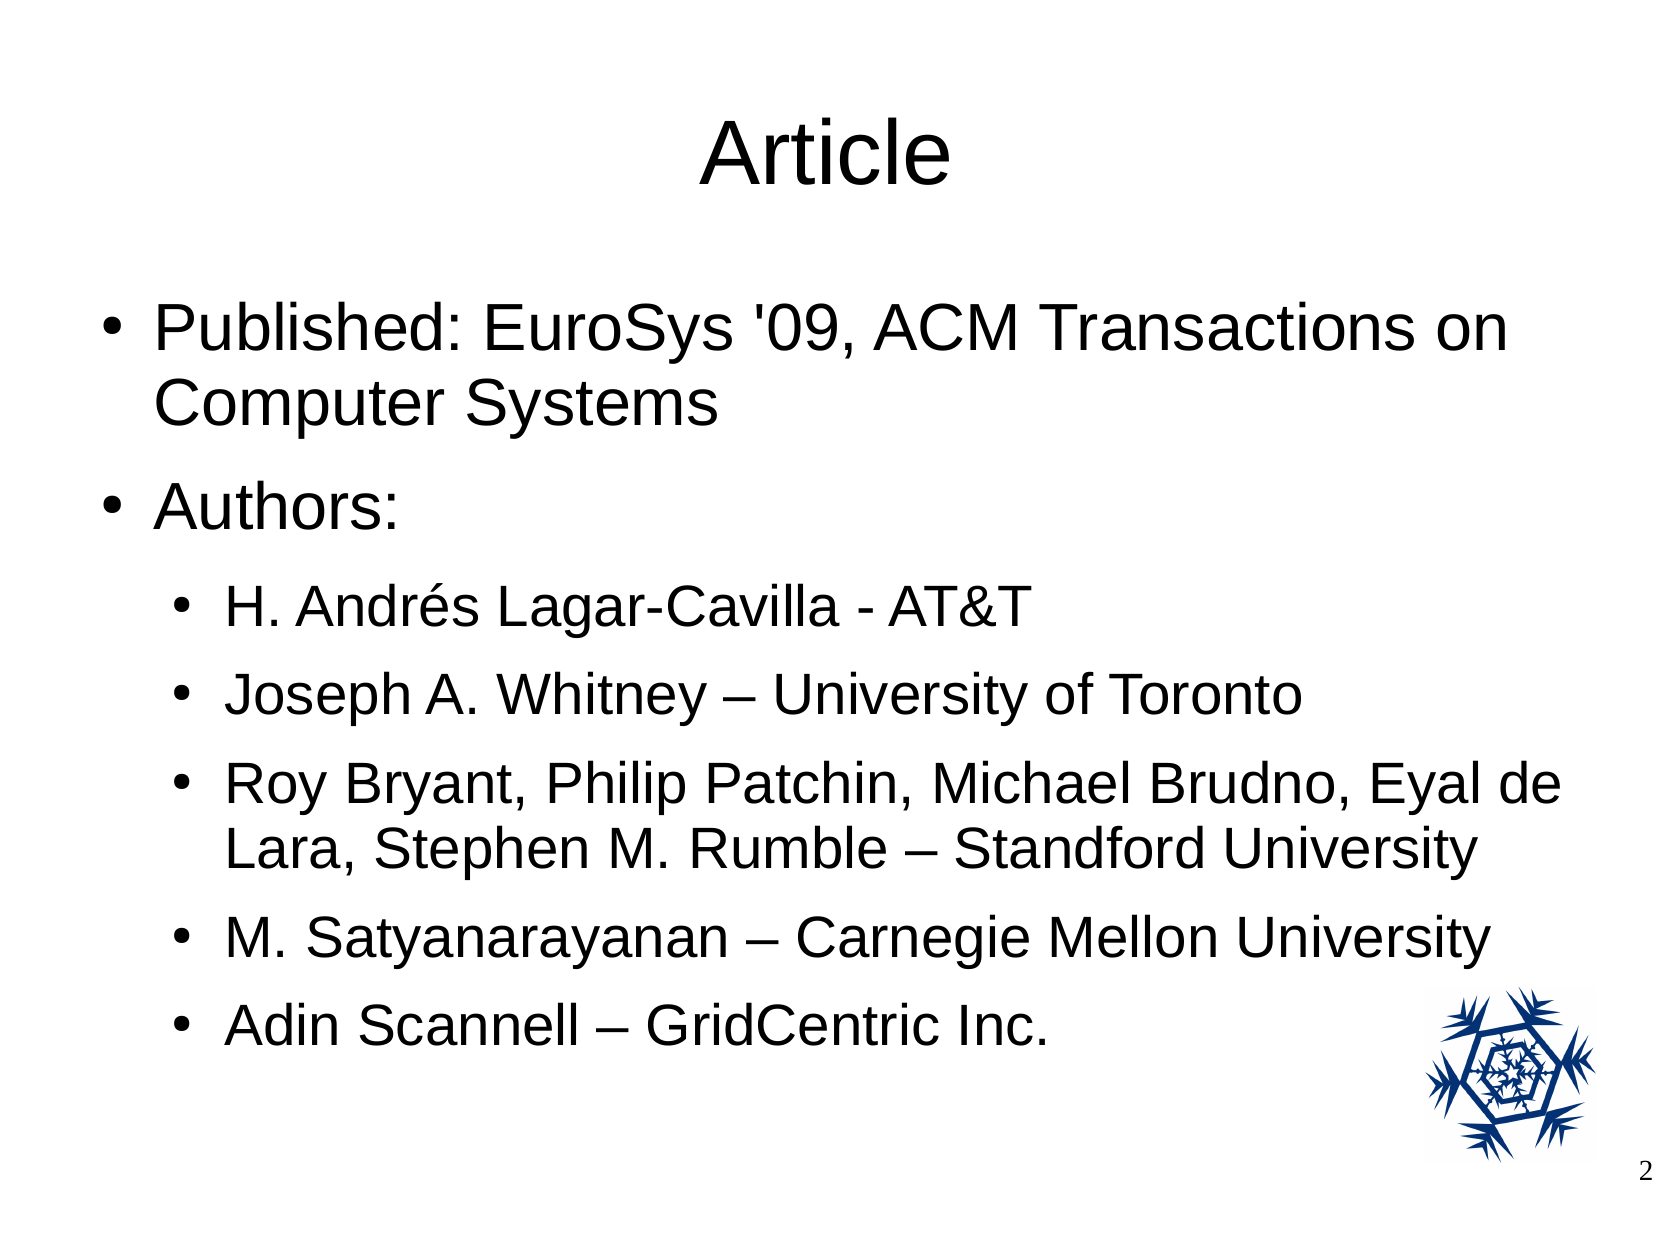

# Article
Published: EuroSys '09, ACM Transactions on Computer Systems
Authors:
H. Andrés Lagar-Cavilla - AT&T
Joseph A. Whitney – University of Toronto
Roy Bryant, Philip Patchin, Michael Brudno, Eyal de Lara, Stephen M. Rumble – Standford University
M. Satyanarayanan – Carnegie Mellon University
Adin Scannell – GridCentric Inc.
2